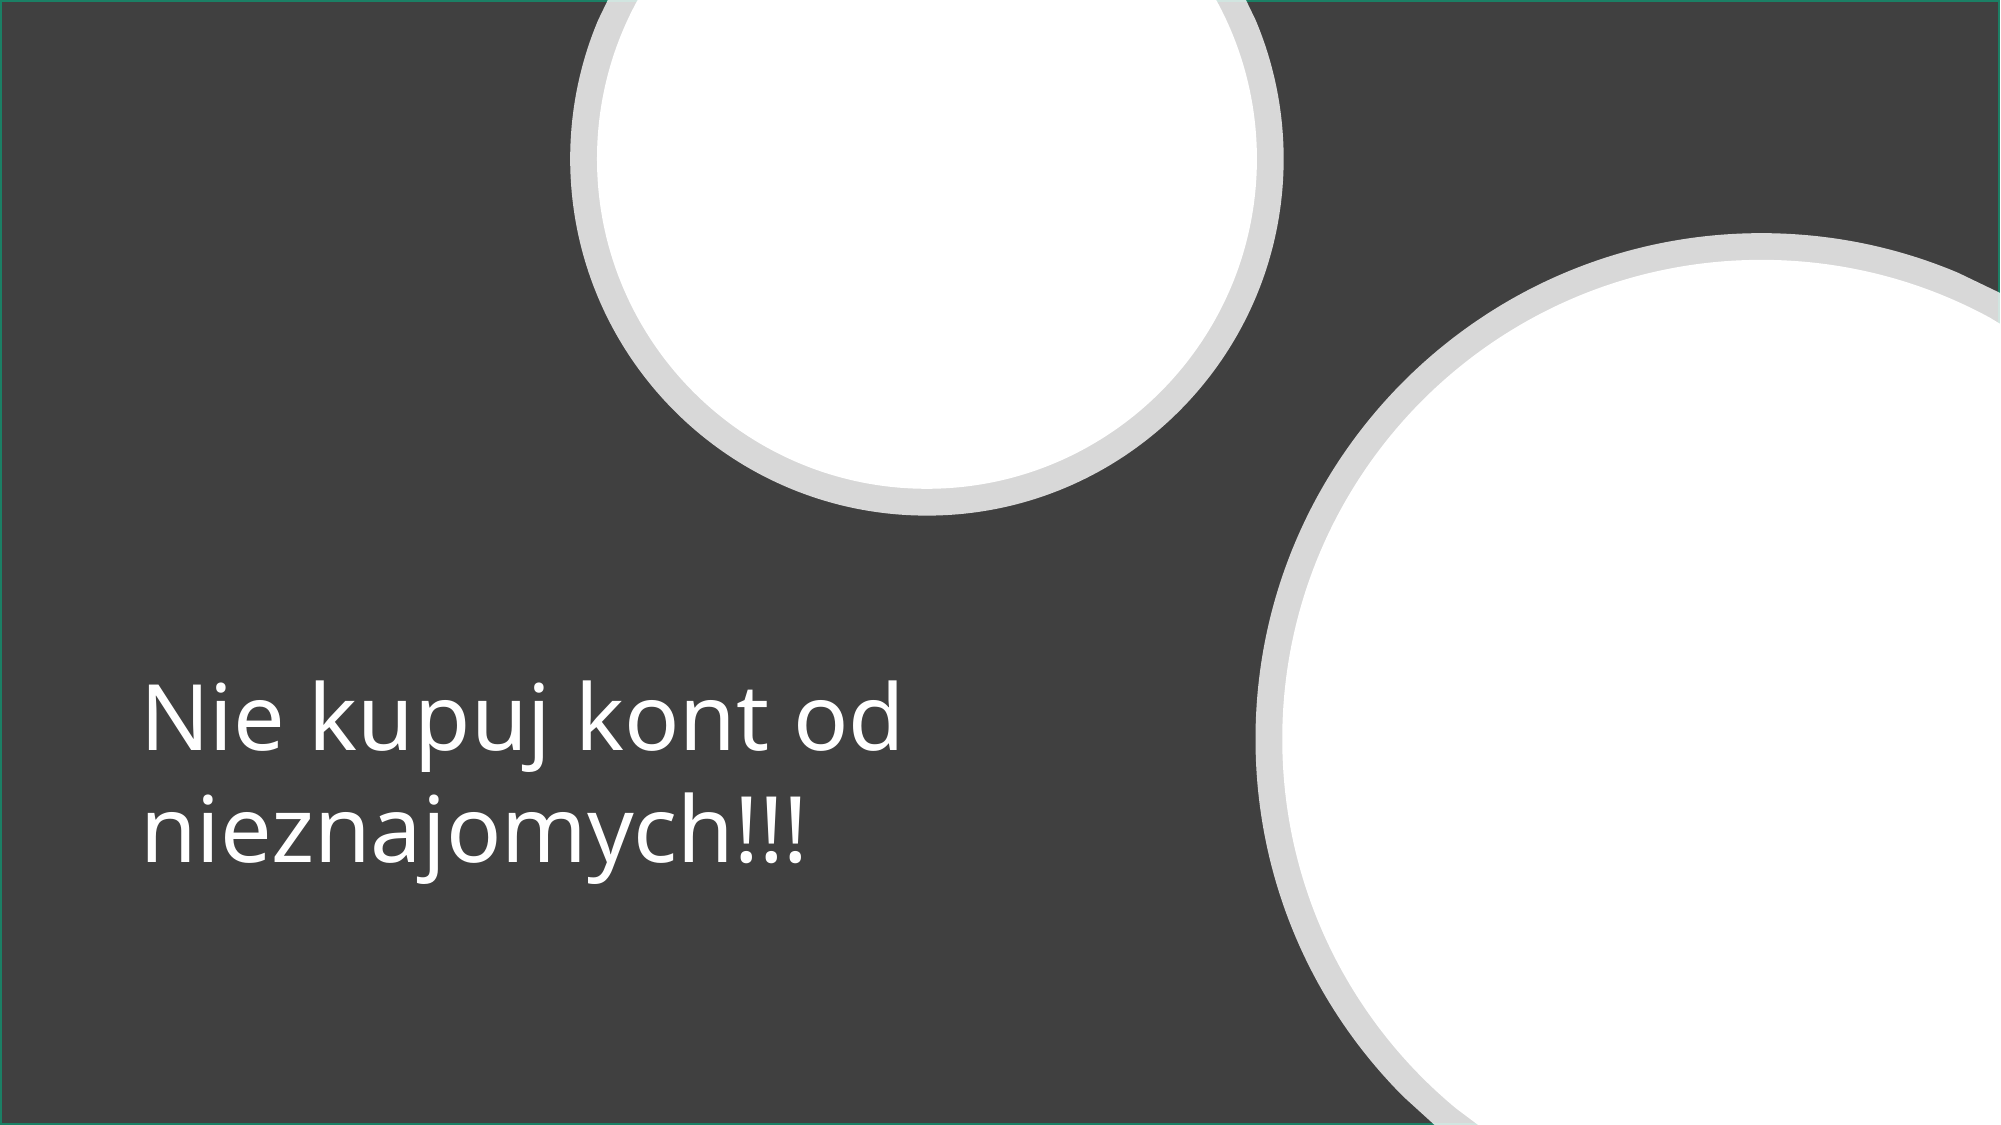

Nigdy nie wiesz od kogo kupujesz konto i czy cię ta osoba nie oszuka.
Osoba od której kupujesz konto może chcieć wyłudzić  twoje dane więc nigdy mu nie podawaj danych.
Nie kupuj kont od nieznajomych!!!